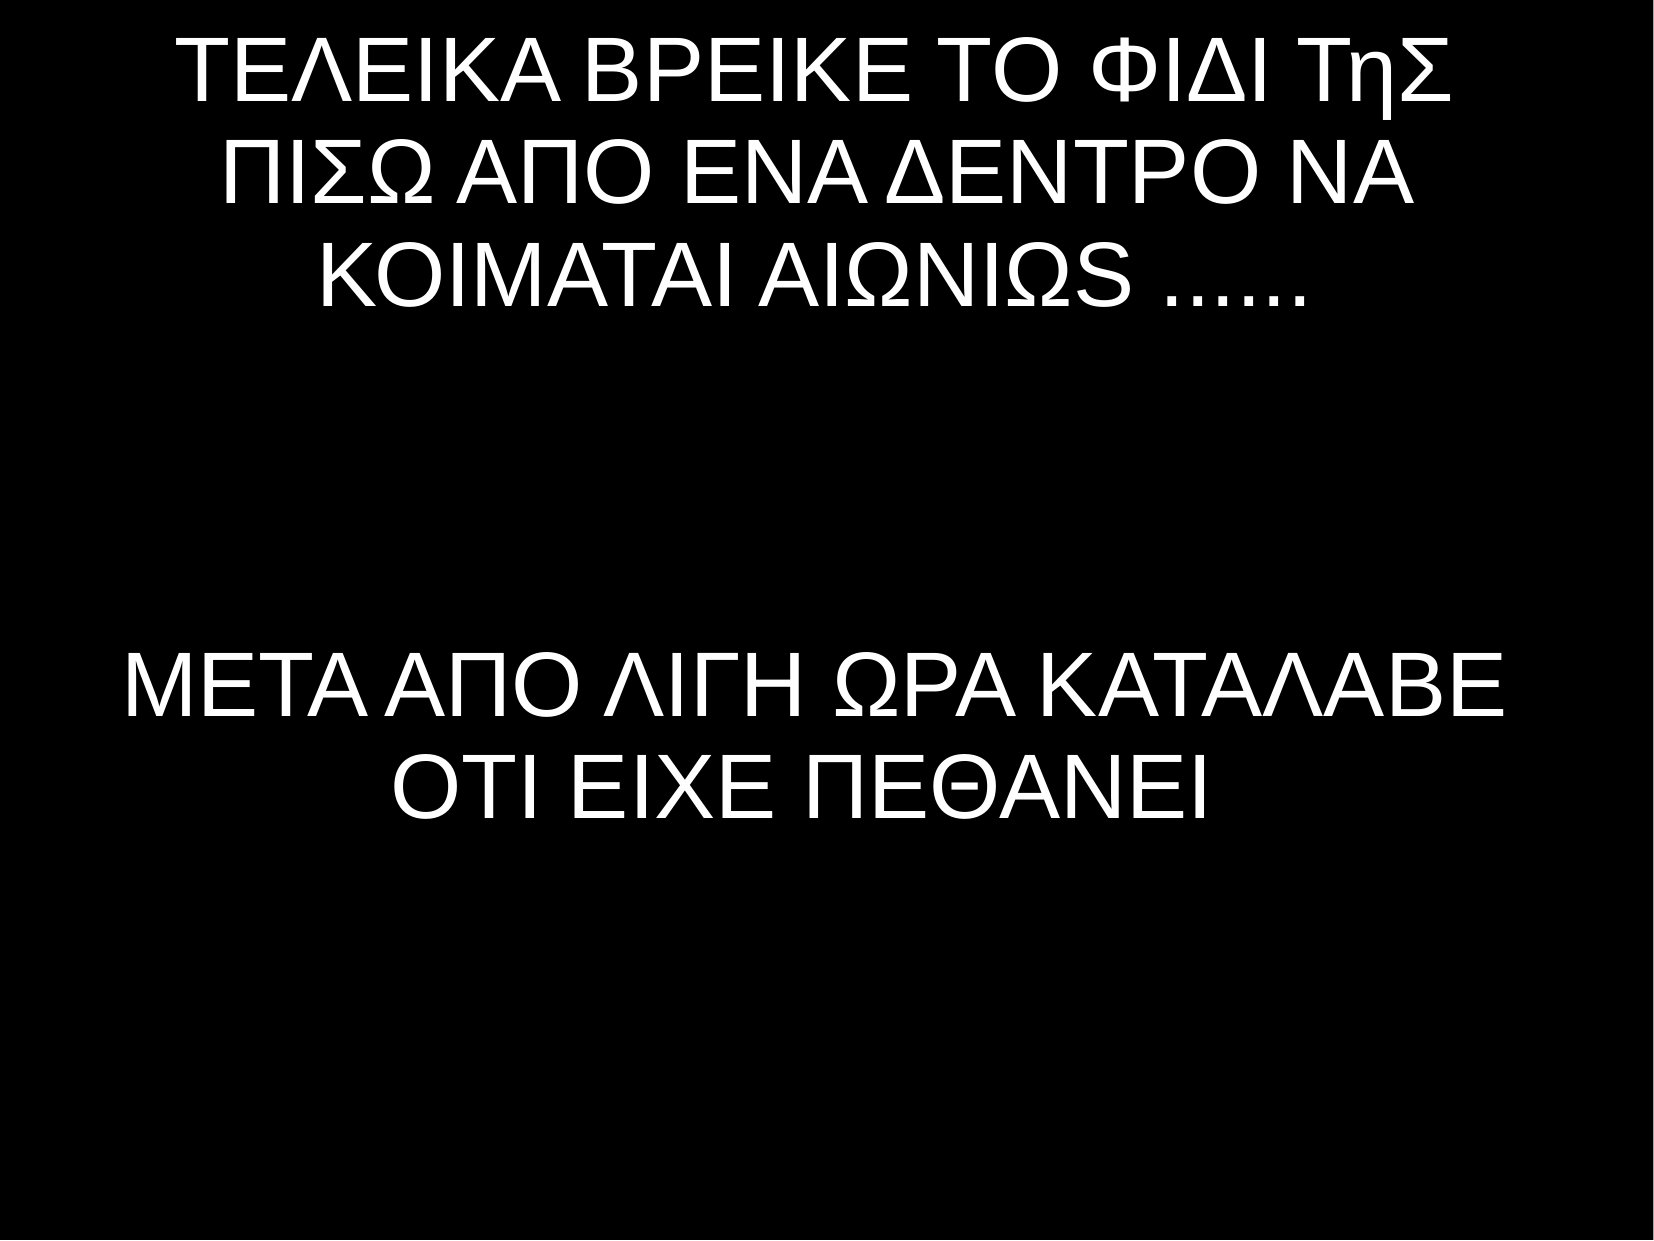

# ΤΕΛΕΙΚΑ ΒΡΕΙΚΕ ΤΟ ΦΙΔΙ ΤηΣ ΠΙΣΩ ΑΠΟ ΕΝΑ ΔΕΝΤΡΟ ΝΑ ΚΟΙΜΑΤΑΙ ΑΙΩΝΙΩS ...... ΜΕΤΑ ΑΠΟ ΛΙΓΗ ΩΡΑ ΚΑΤΑΛΑΒΕ ΟΤΙ ΕΙΧΕ ΠΕΘΑΝΕΙ